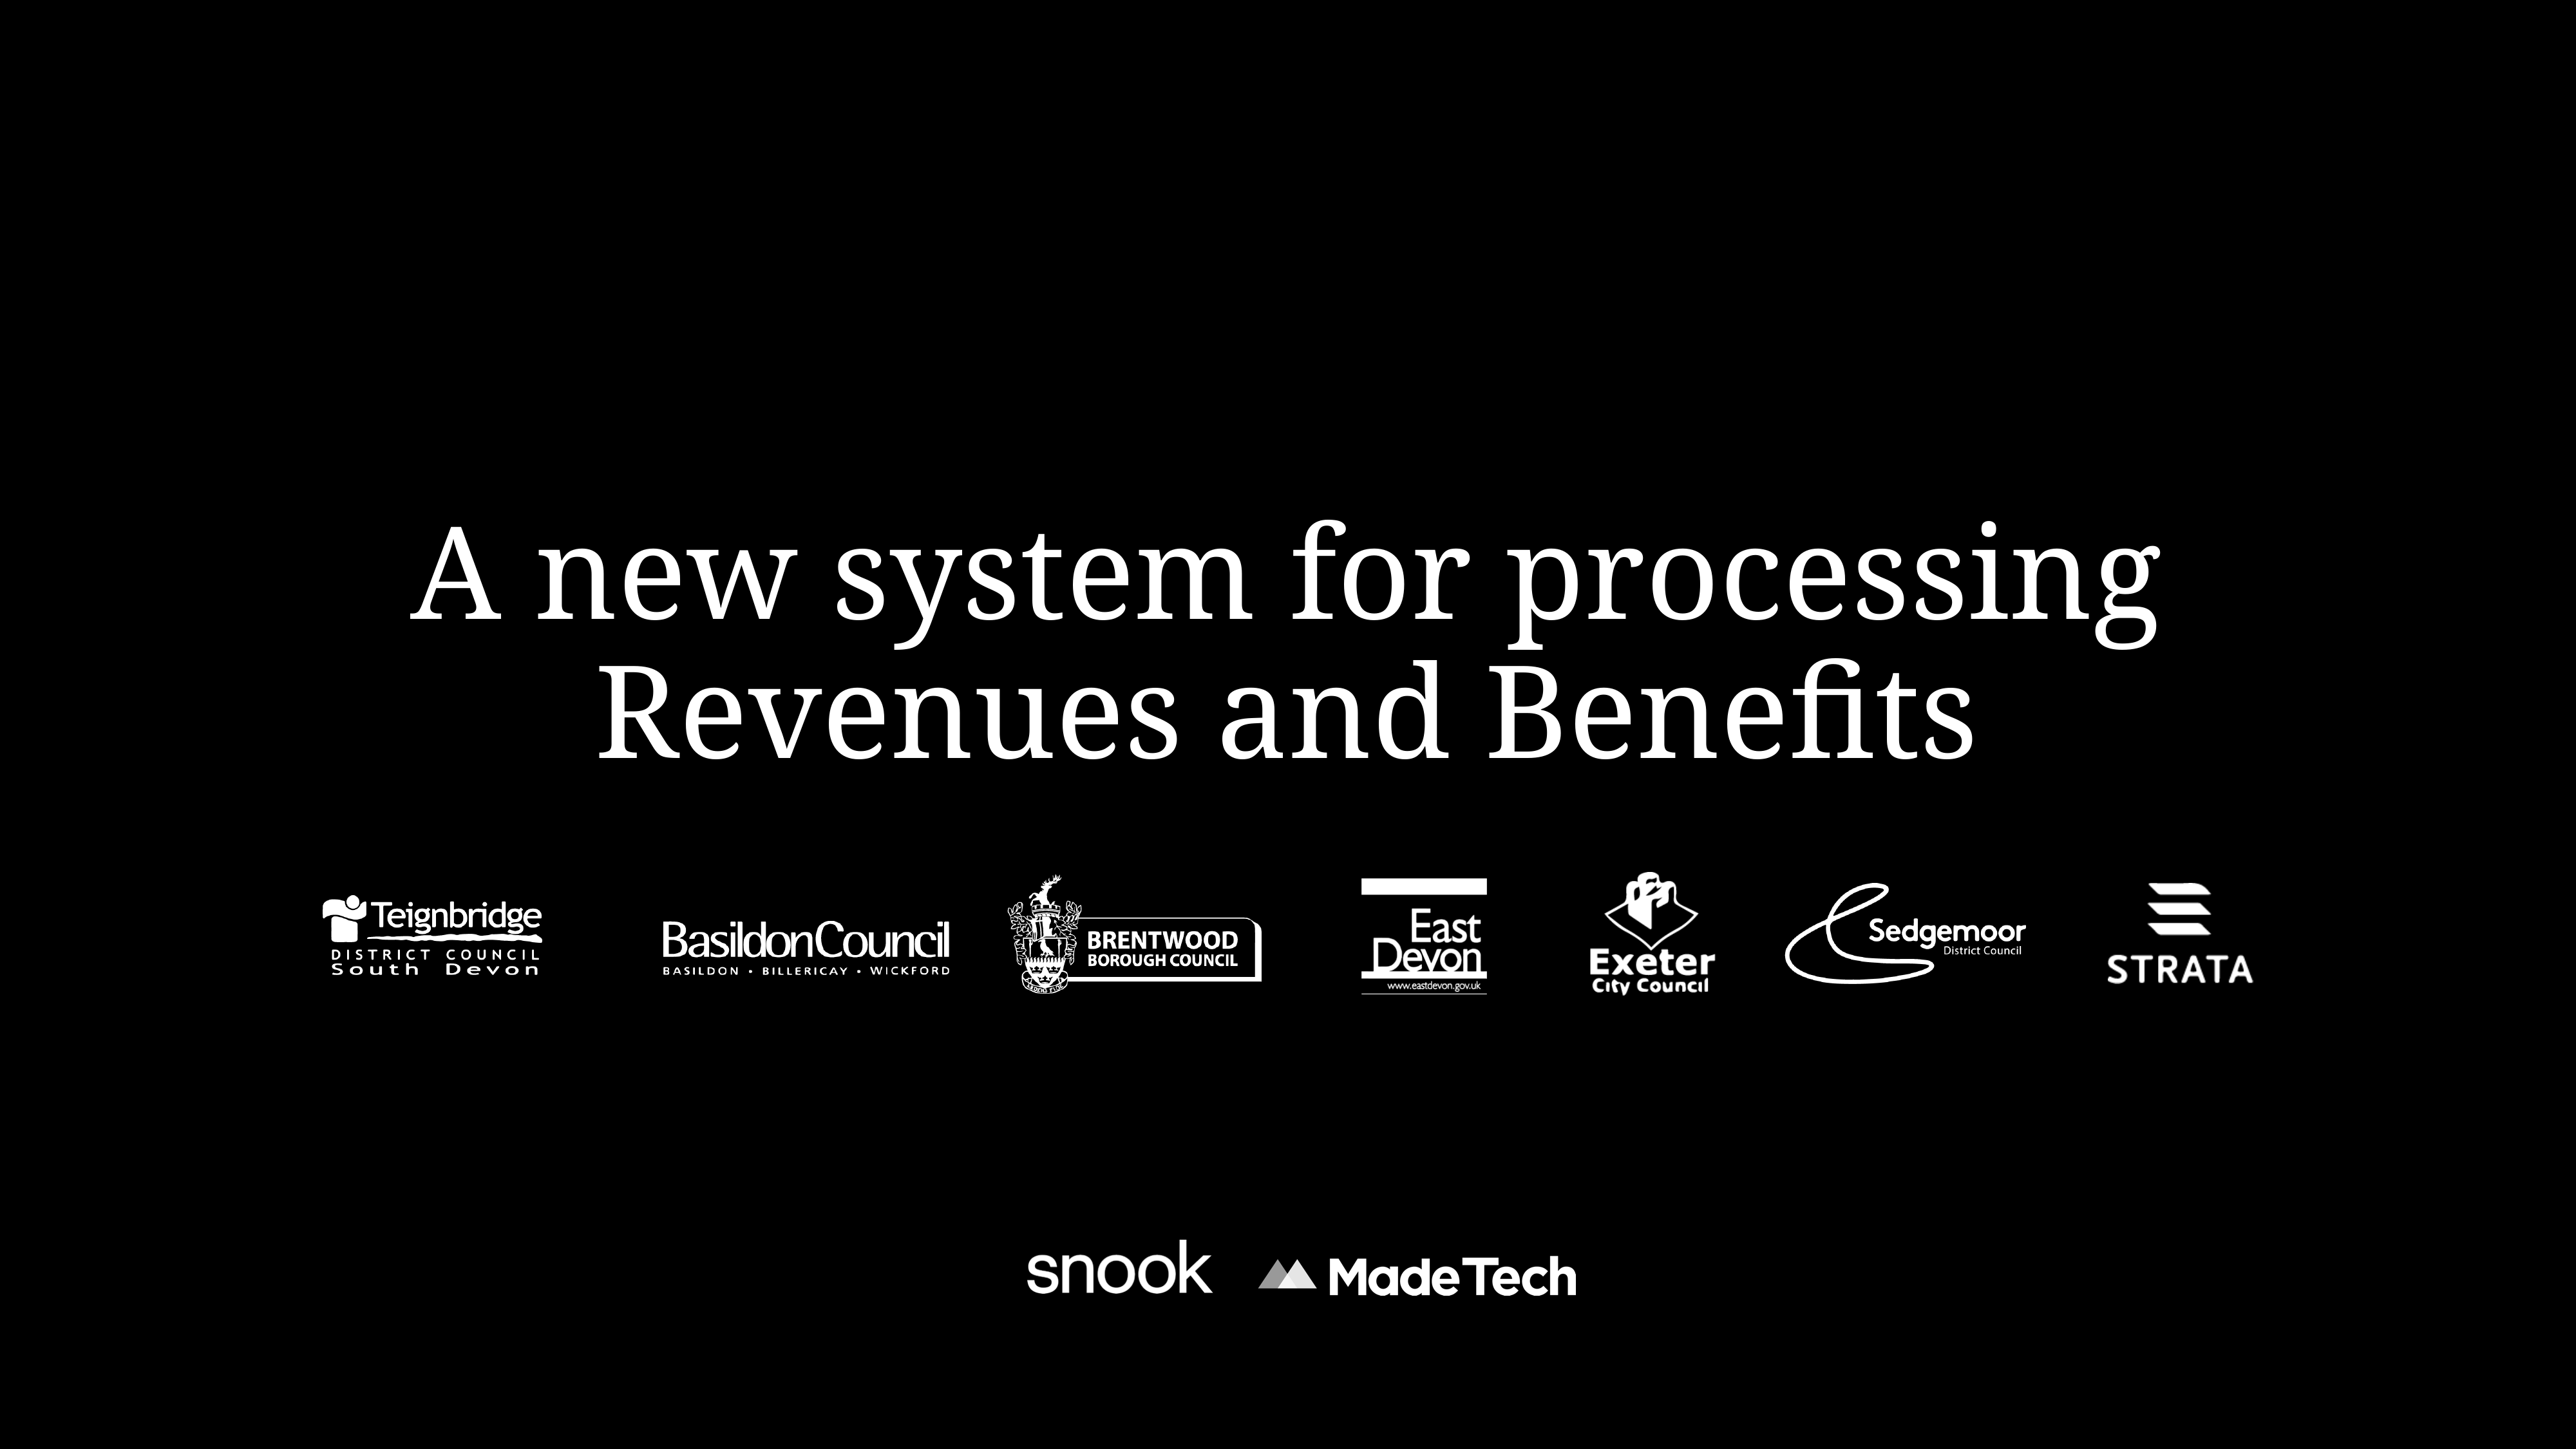

A new system for processing
Revenues and Benefits